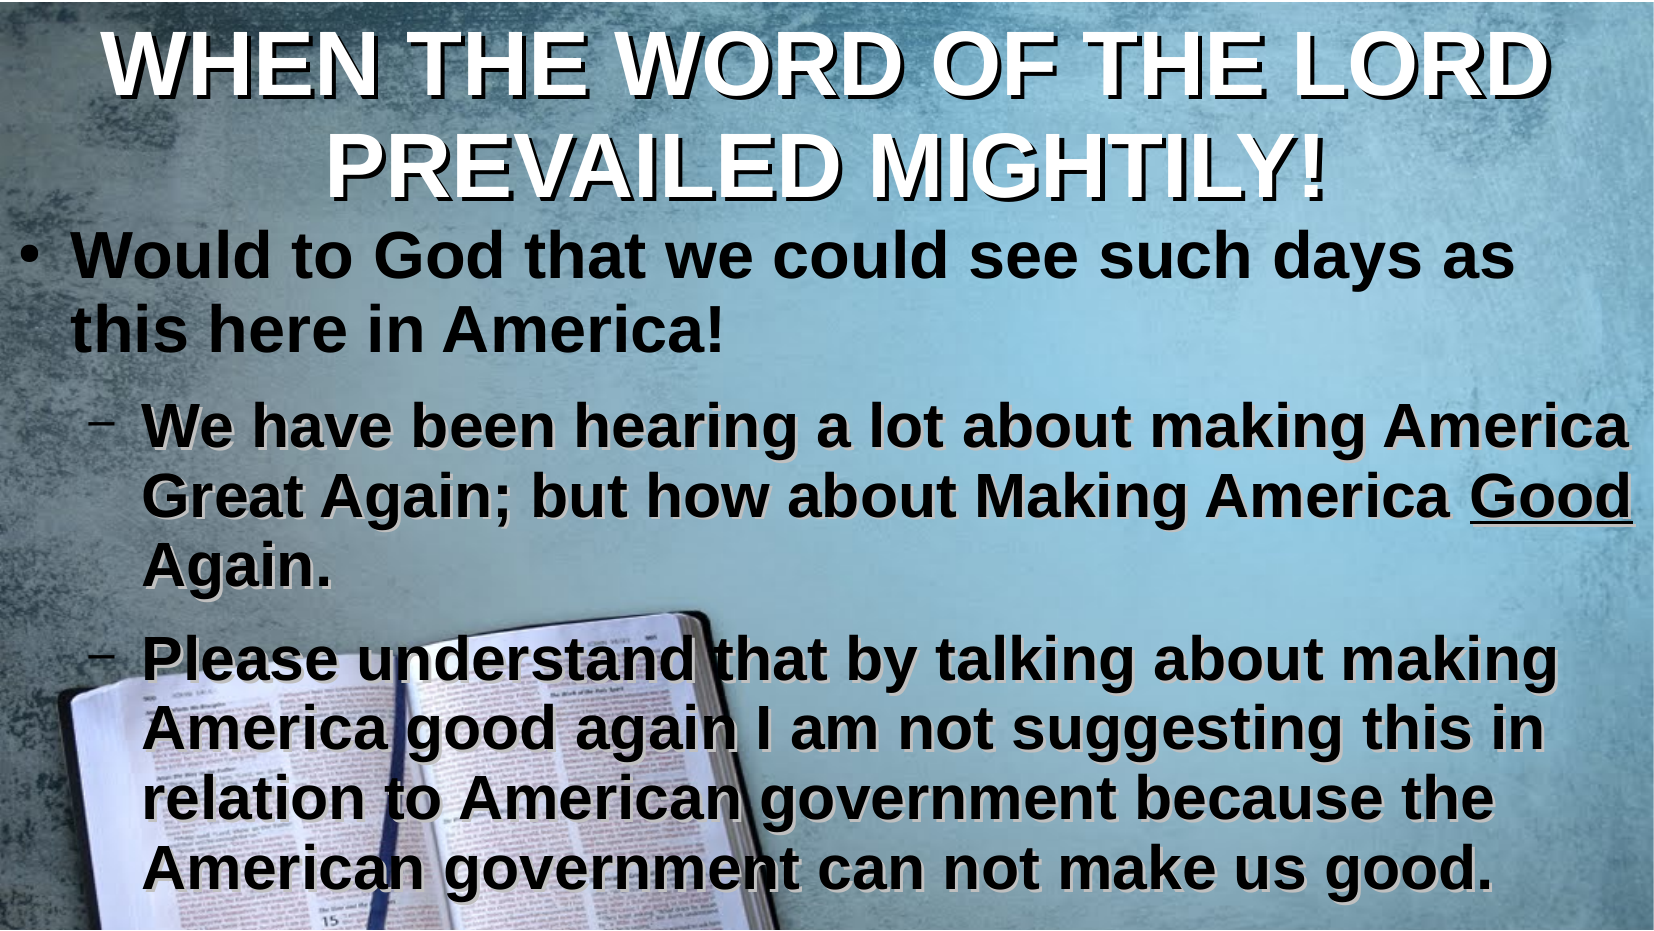

# WHEN THE WORD OF THE LORD PREVAILED MIGHTILY!
Would to God that we could see such days as this here in America!
We have been hearing a lot about making America Great Again; but how about Making America Good Again.
Please understand that by talking about making America good again I am not suggesting this in relation to American government because the American government can not make us good.